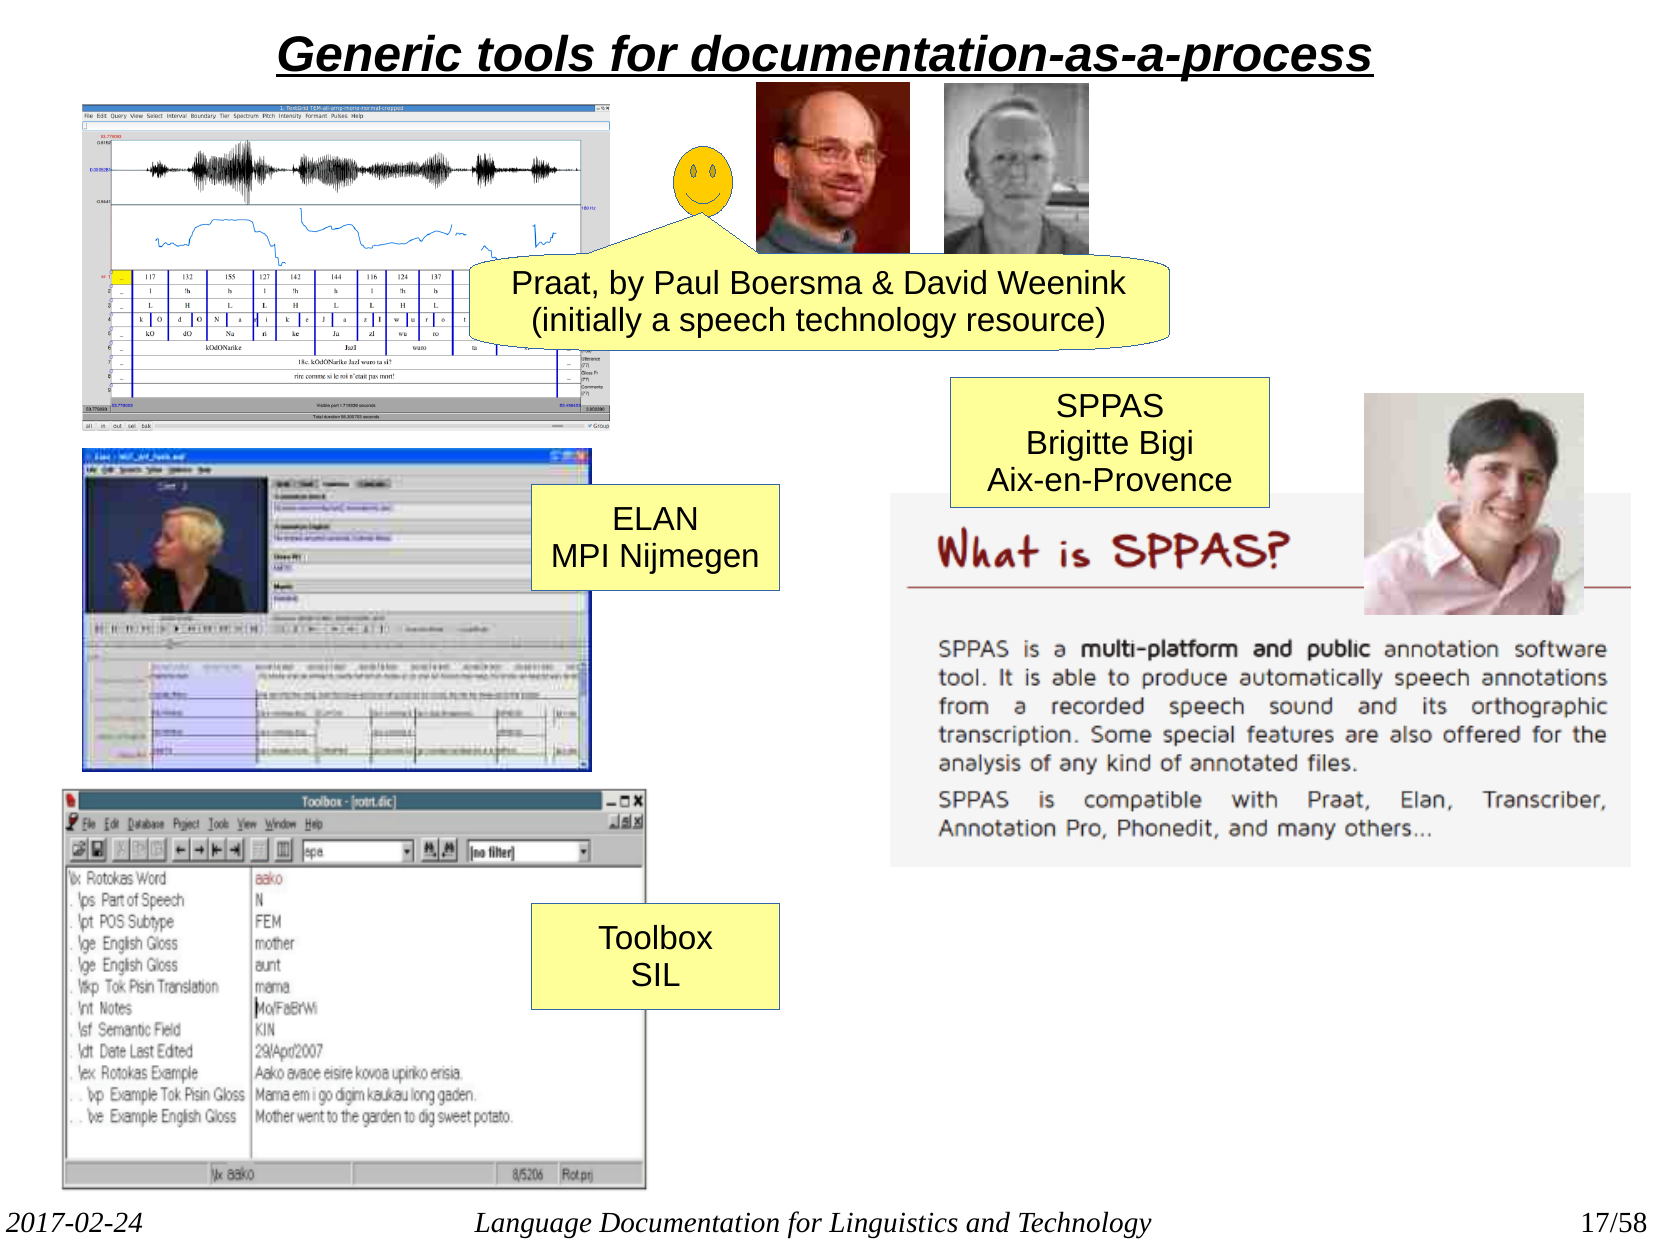

# Generic tools for documentation-as-a-process
Praat, by Paul Boersma & David Weenink
(initially a speech technology resource)
SPPAS
Brigitte Bigi
Aix-en-Provence
ELAN
MPI Nijmegen
Toolbox
SIL
ELKL-4, U Agra, 2016-02-25_27
D. Gibbon: What can endangered languages teach the language technologies?
17